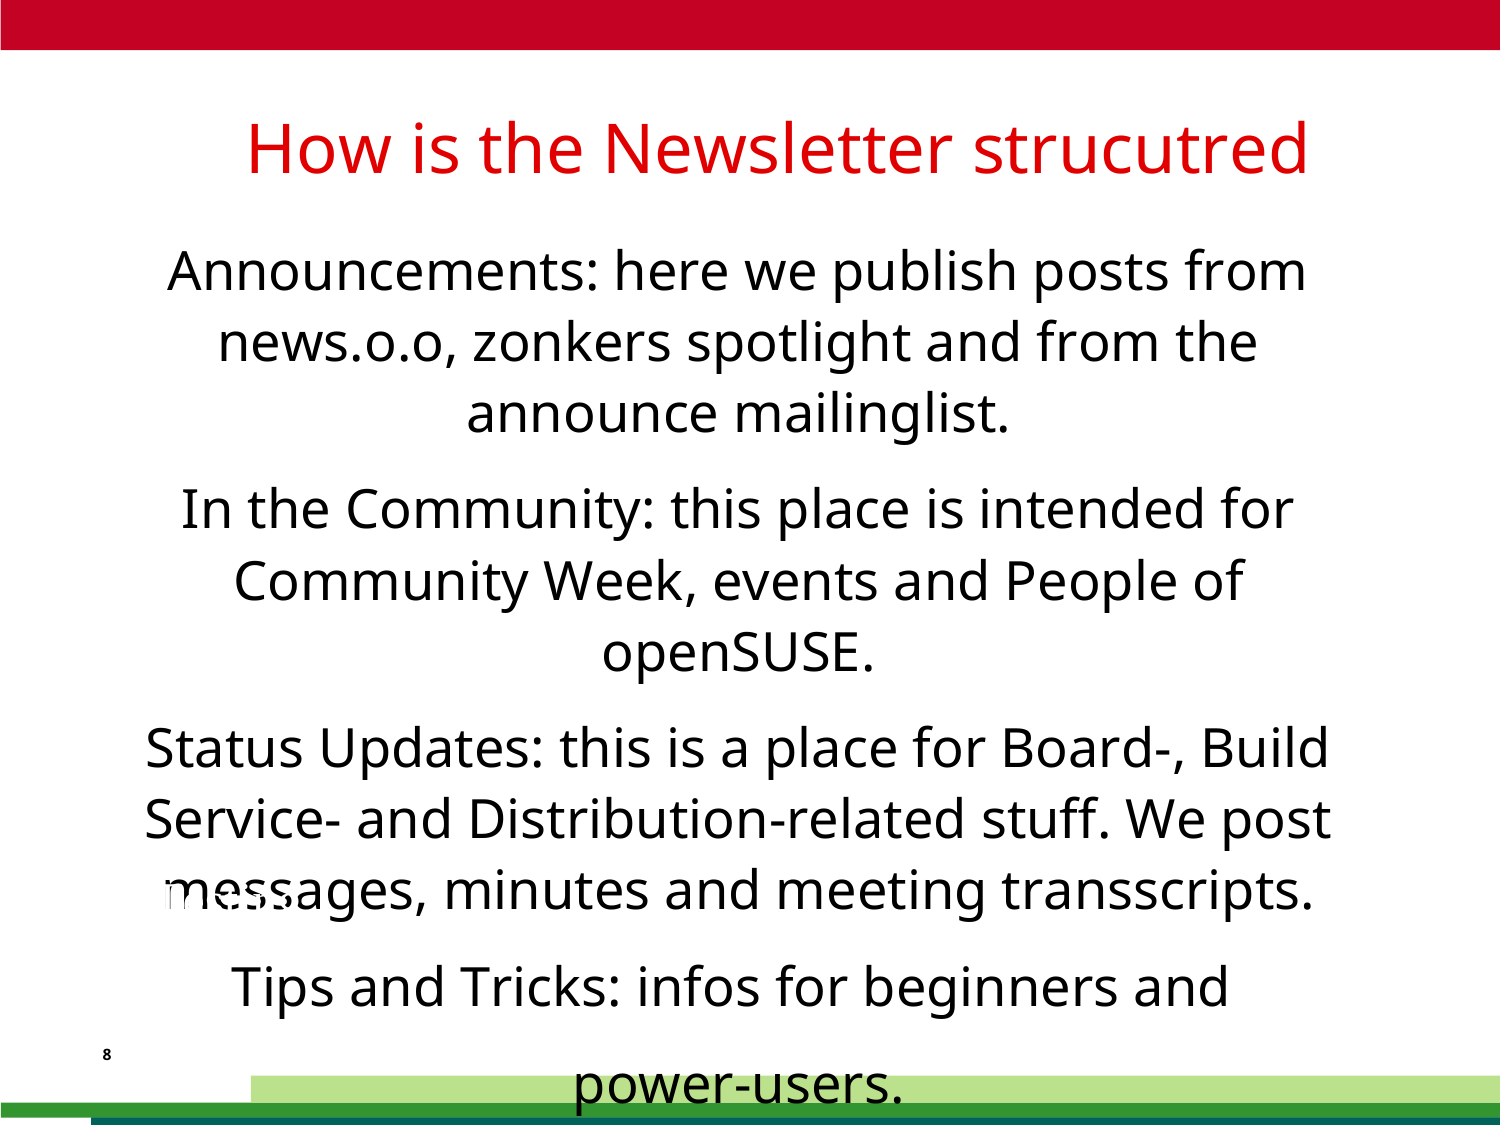

# How is the Newsletter strucutred
Announcements: here we publish posts from news.o.o, zonkers spotlight and from the announce mailinglist.
In the Community: this place is intended for Community Week, events and People of openSUSE.
Status Updates: this is a place for Board-, Build Service- and Distribution-related stuff. We post messages, minutes and meeting transscripts.
Tips and Tricks: infos for beginners and
power-users.
Testing